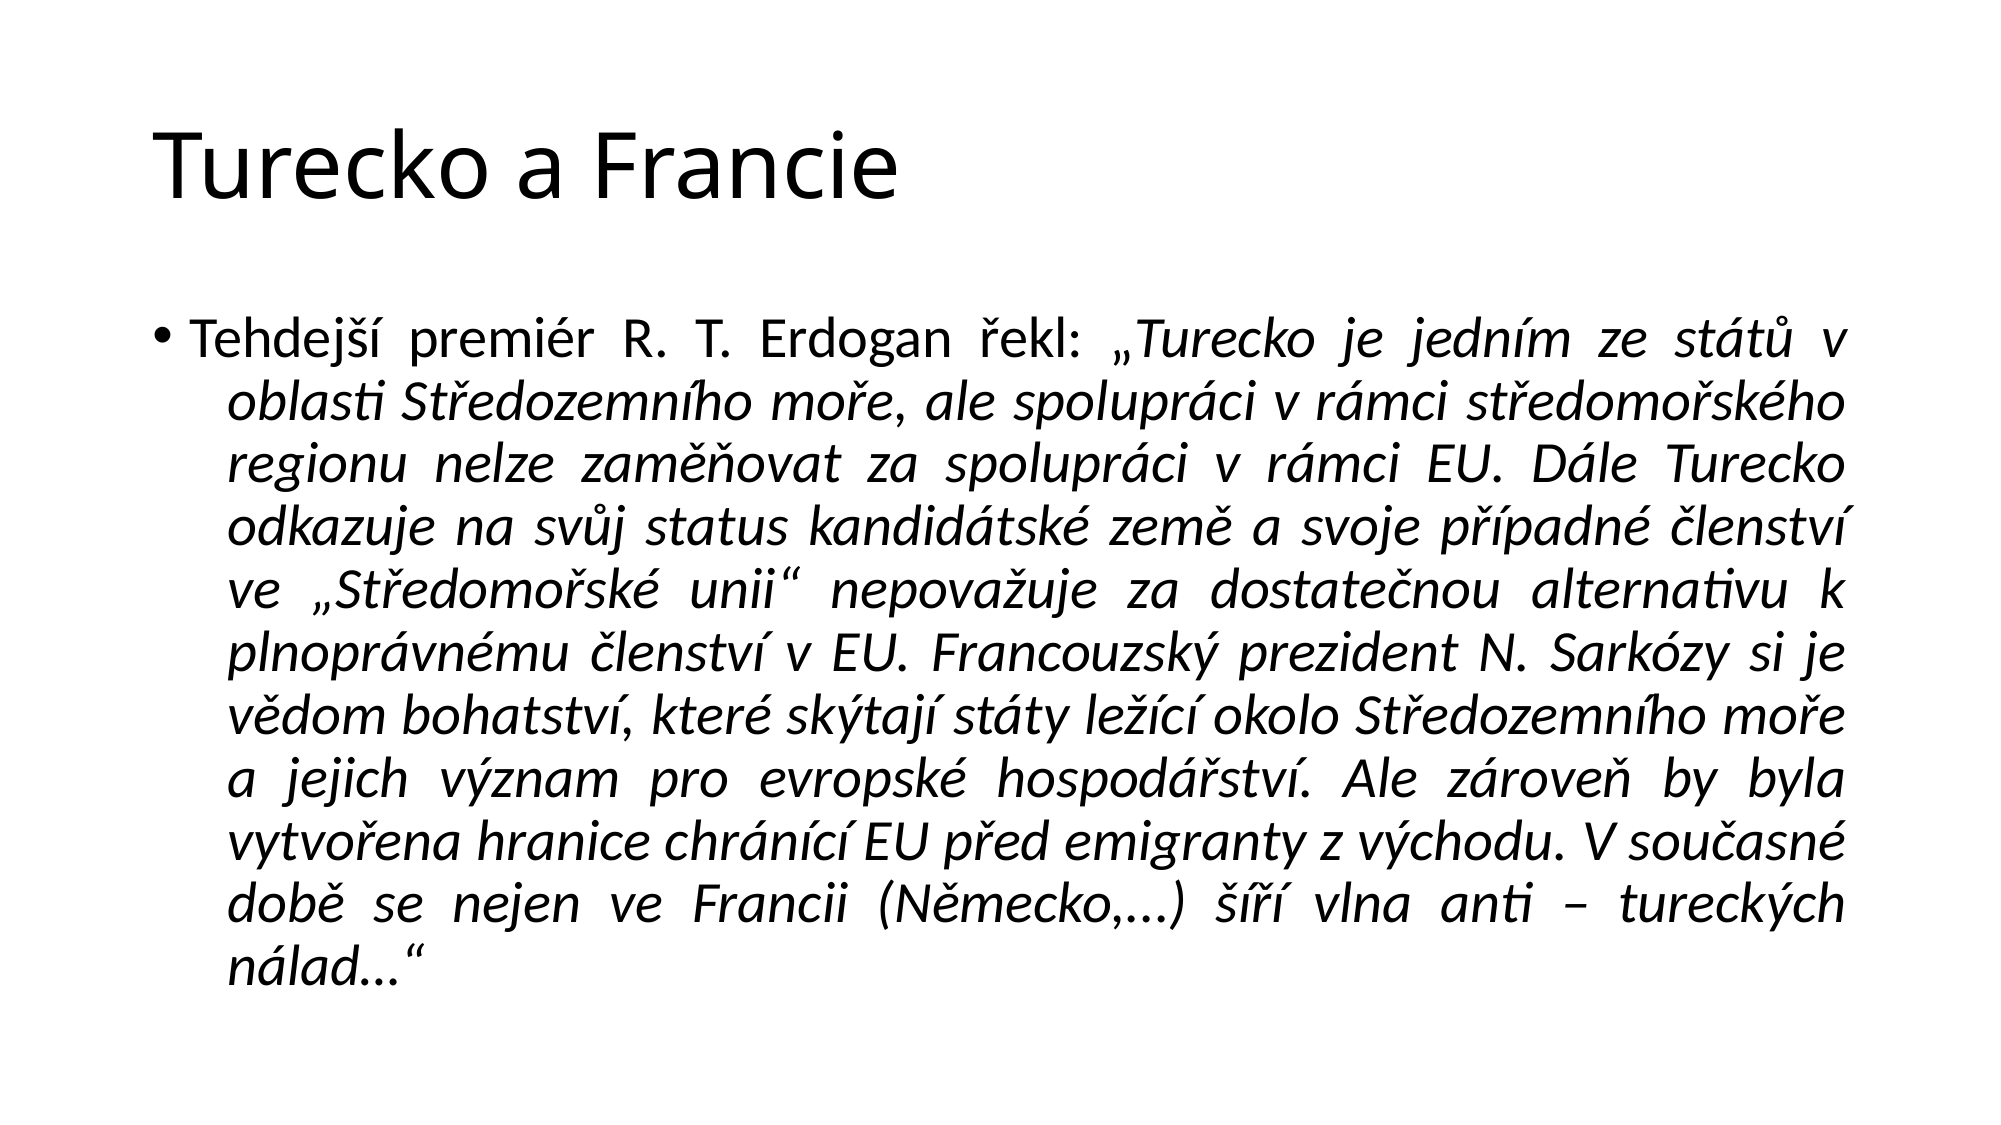

# Turecko a Francie
Tehdejší premiér R. T. Erdogan řekl: „Turecko je jedním ze států v oblasti Středozemního moře, ale spolupráci v rámci středomořského regionu nelze zaměňovat za spolupráci v rámci EU. Dále Turecko odkazuje na svůj status kandidátské země a svoje případné členství ve „Středomořské unii“ nepovažuje za dostatečnou alternativu k plnoprávnému členství v EU. Francouzský prezident N. Sarkózy si je vědom bohatství, které skýtají státy ležící okolo Středozemního moře a jejich význam pro evropské hospodářství. Ale zároveň by byla vytvořena hranice chránící EU před emigranty z východu. V současné době se nejen ve Francii (Německo,...) šíří vlna anti – tureckých nálad…“